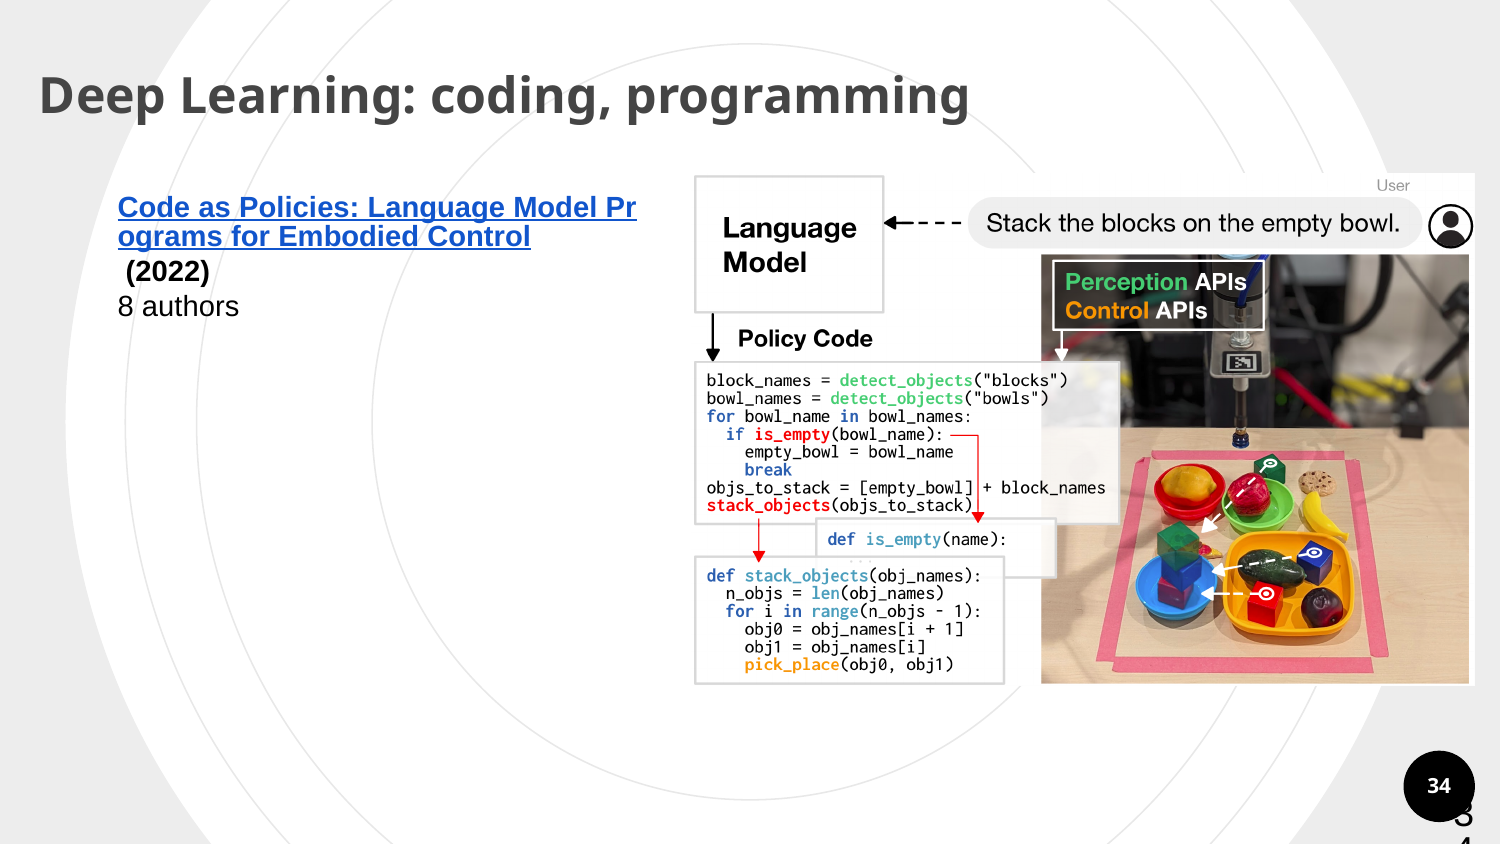

Deep Learning: coding, programming
Code as Policies: Language Model Programs for Embodied Control (2022)
8 authors